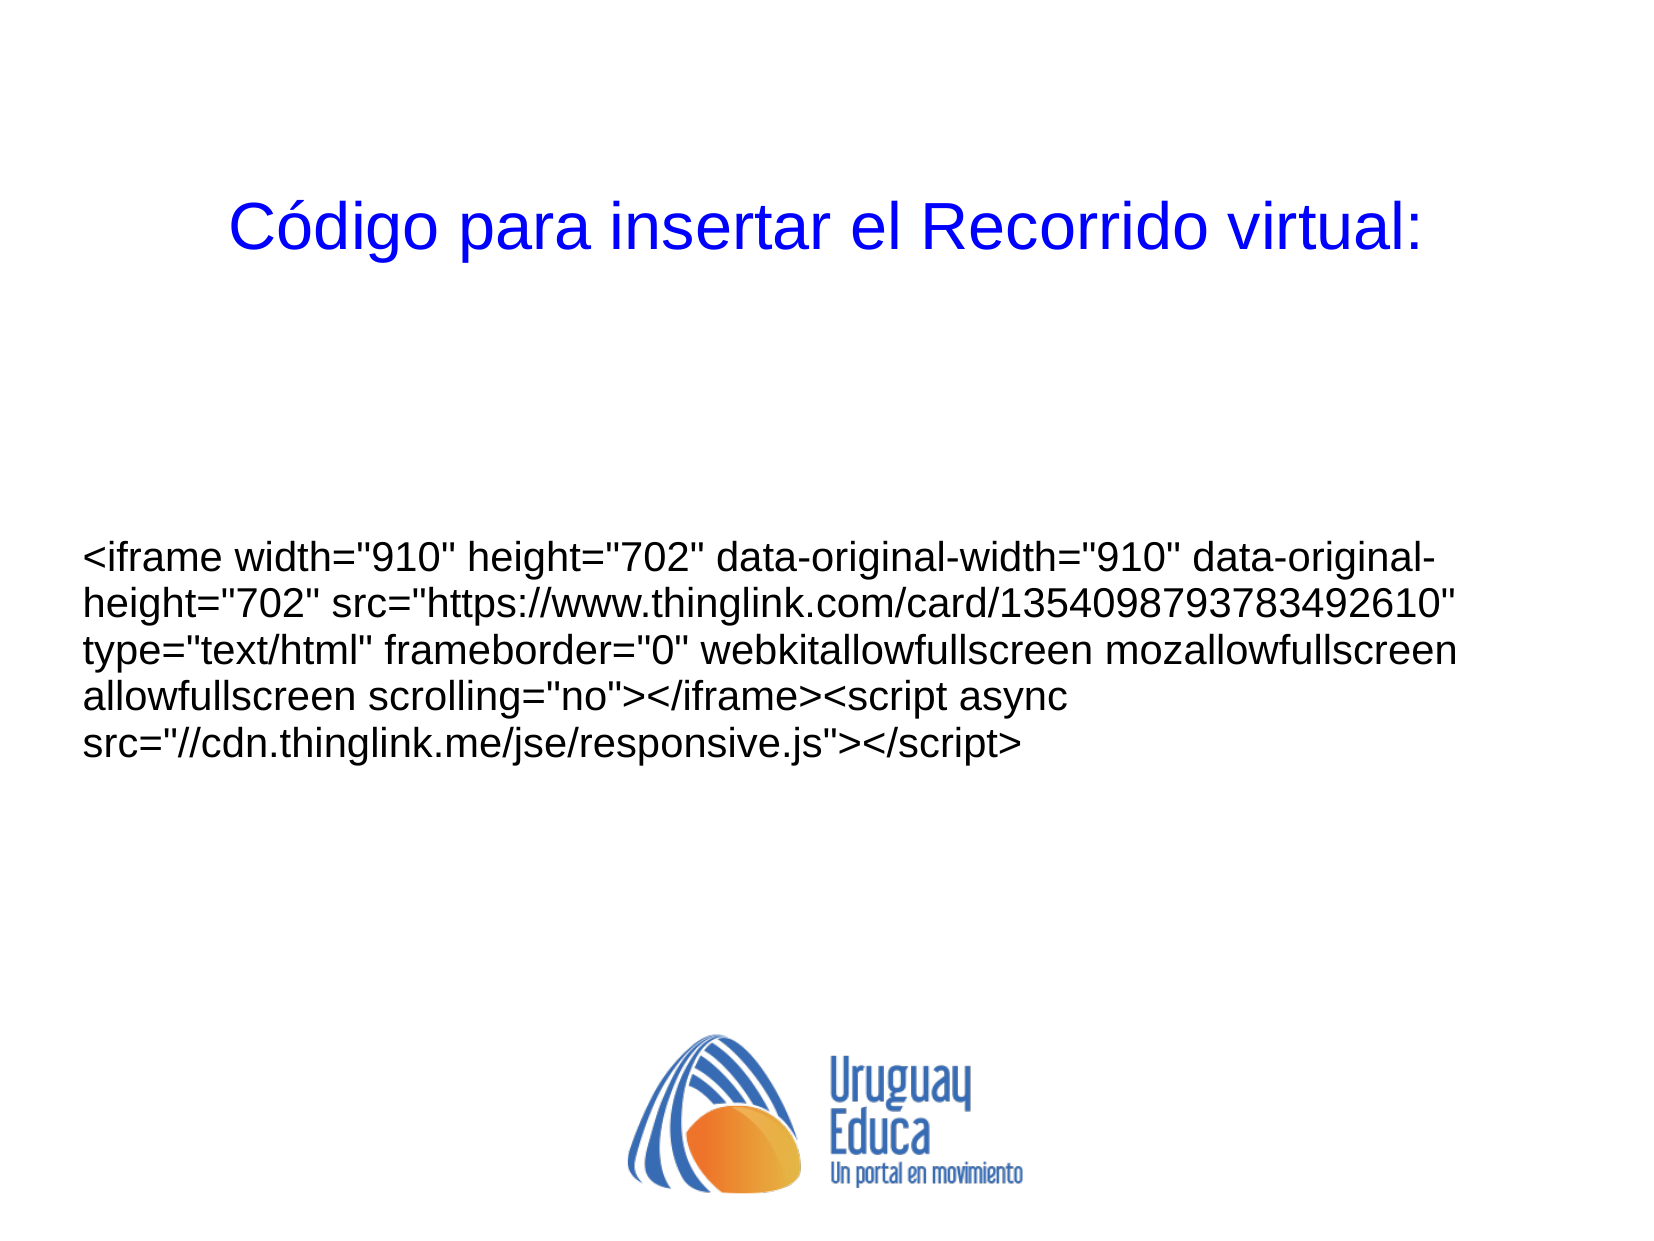

# Código para insertar el Recorrido virtual:
<iframe width="910" height="702" data-original-width="910" data-original-height="702" src="https://www.thinglink.com/card/1354098793783492610" type="text/html" frameborder="0" webkitallowfullscreen mozallowfullscreen allowfullscreen scrolling="no"></iframe><script async src="//cdn.thinglink.me/jse/responsive.js"></script>